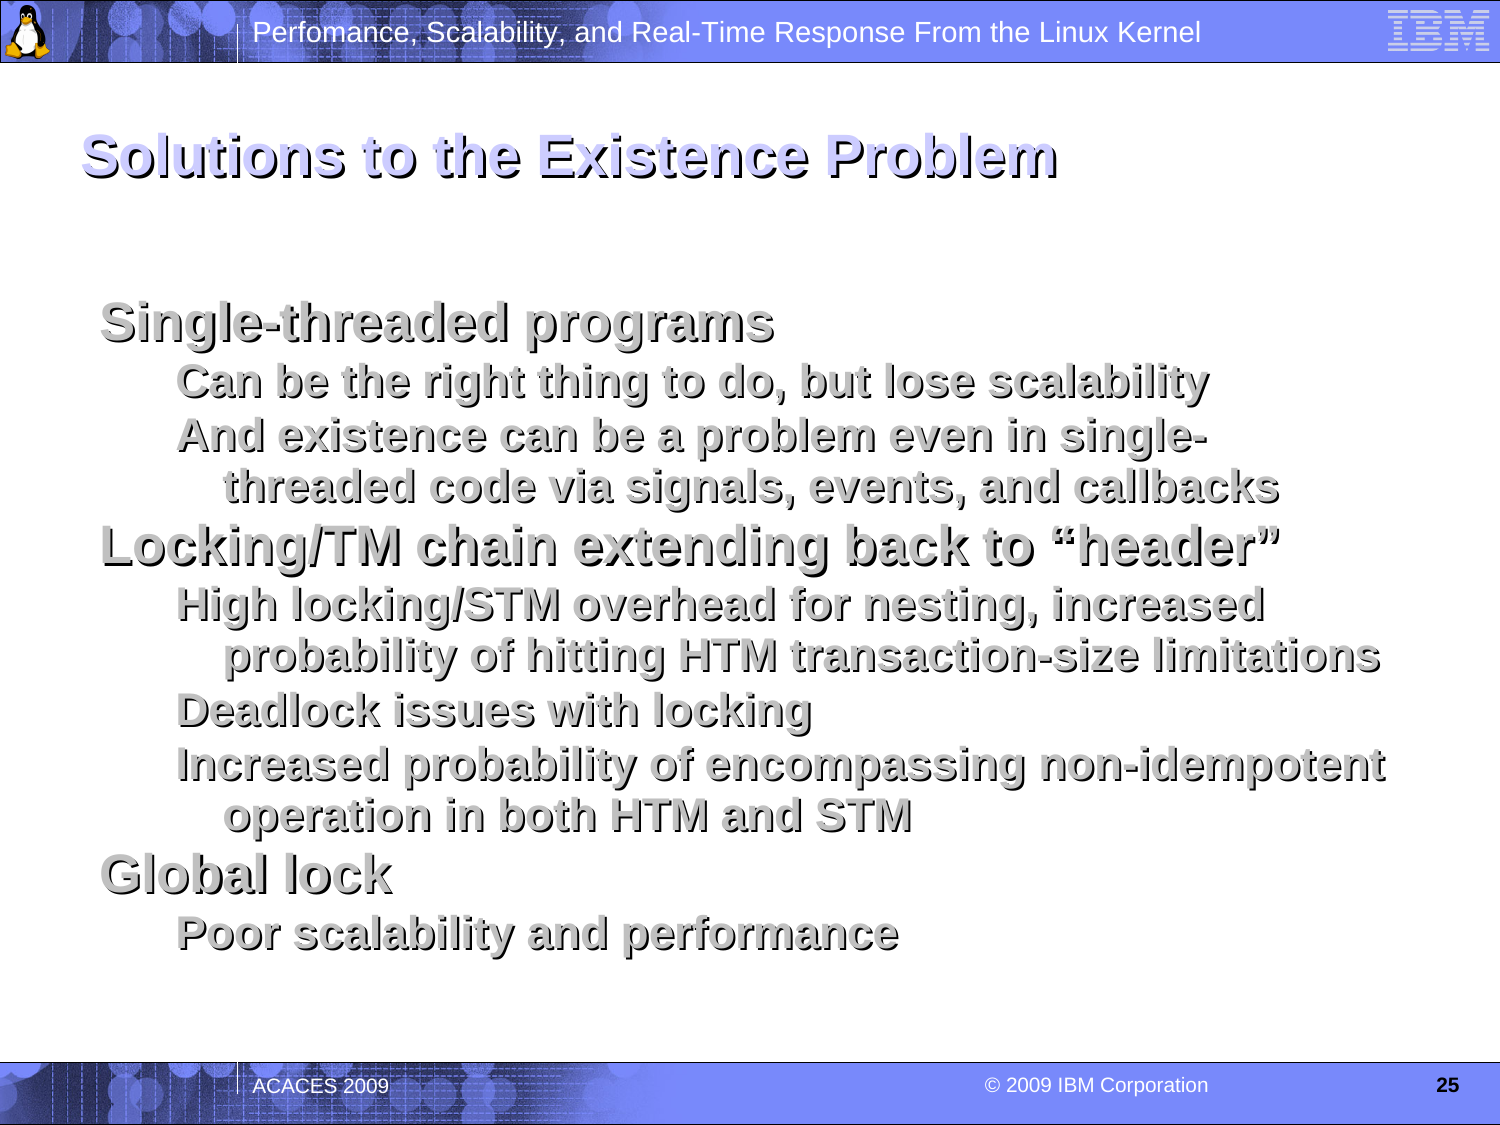

# Solutions to the Existence Problem
Single-threaded programs
Can be the right thing to do, but lose scalability
And existence can be a problem even in single-threaded code via signals, events, and callbacks
Locking/TM chain extending back to “header”
High locking/STM overhead for nesting, increased probability of hitting HTM transaction-size limitations
Deadlock issues with locking
Increased probability of encompassing non-idempotent operation in both HTM and STM
Global lock
Poor scalability and performance
25